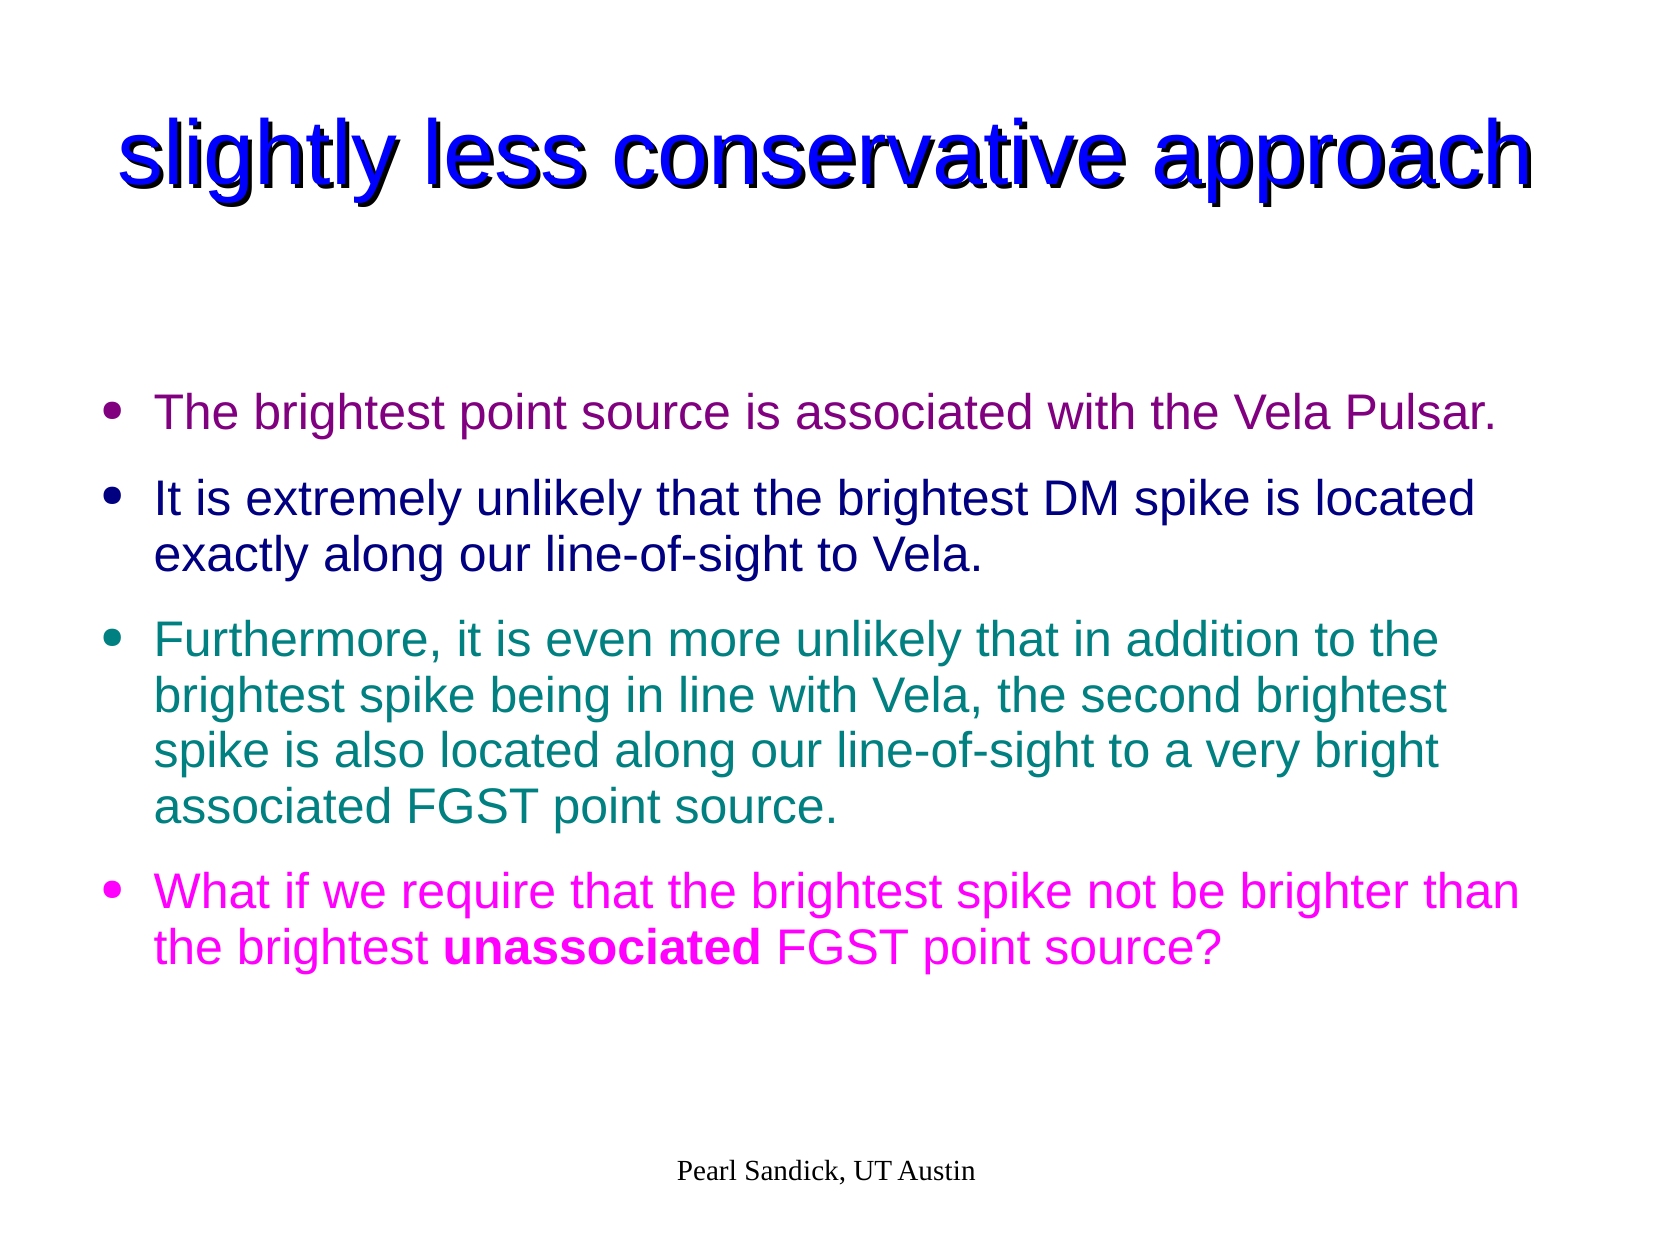

# slightly less conservative approach
The brightest point source is associated with the Vela Pulsar.
It is extremely unlikely that the brightest DM spike is located exactly along our line-of-sight to Vela.
Furthermore, it is even more unlikely that in addition to the brightest spike being in line with Vela, the second brightest spike is also located along our line-of-sight to a very bright associated FGST point source.
What if we require that the brightest spike not be brighter than the brightest unassociated FGST point source?
Pearl Sandick, UT Austin